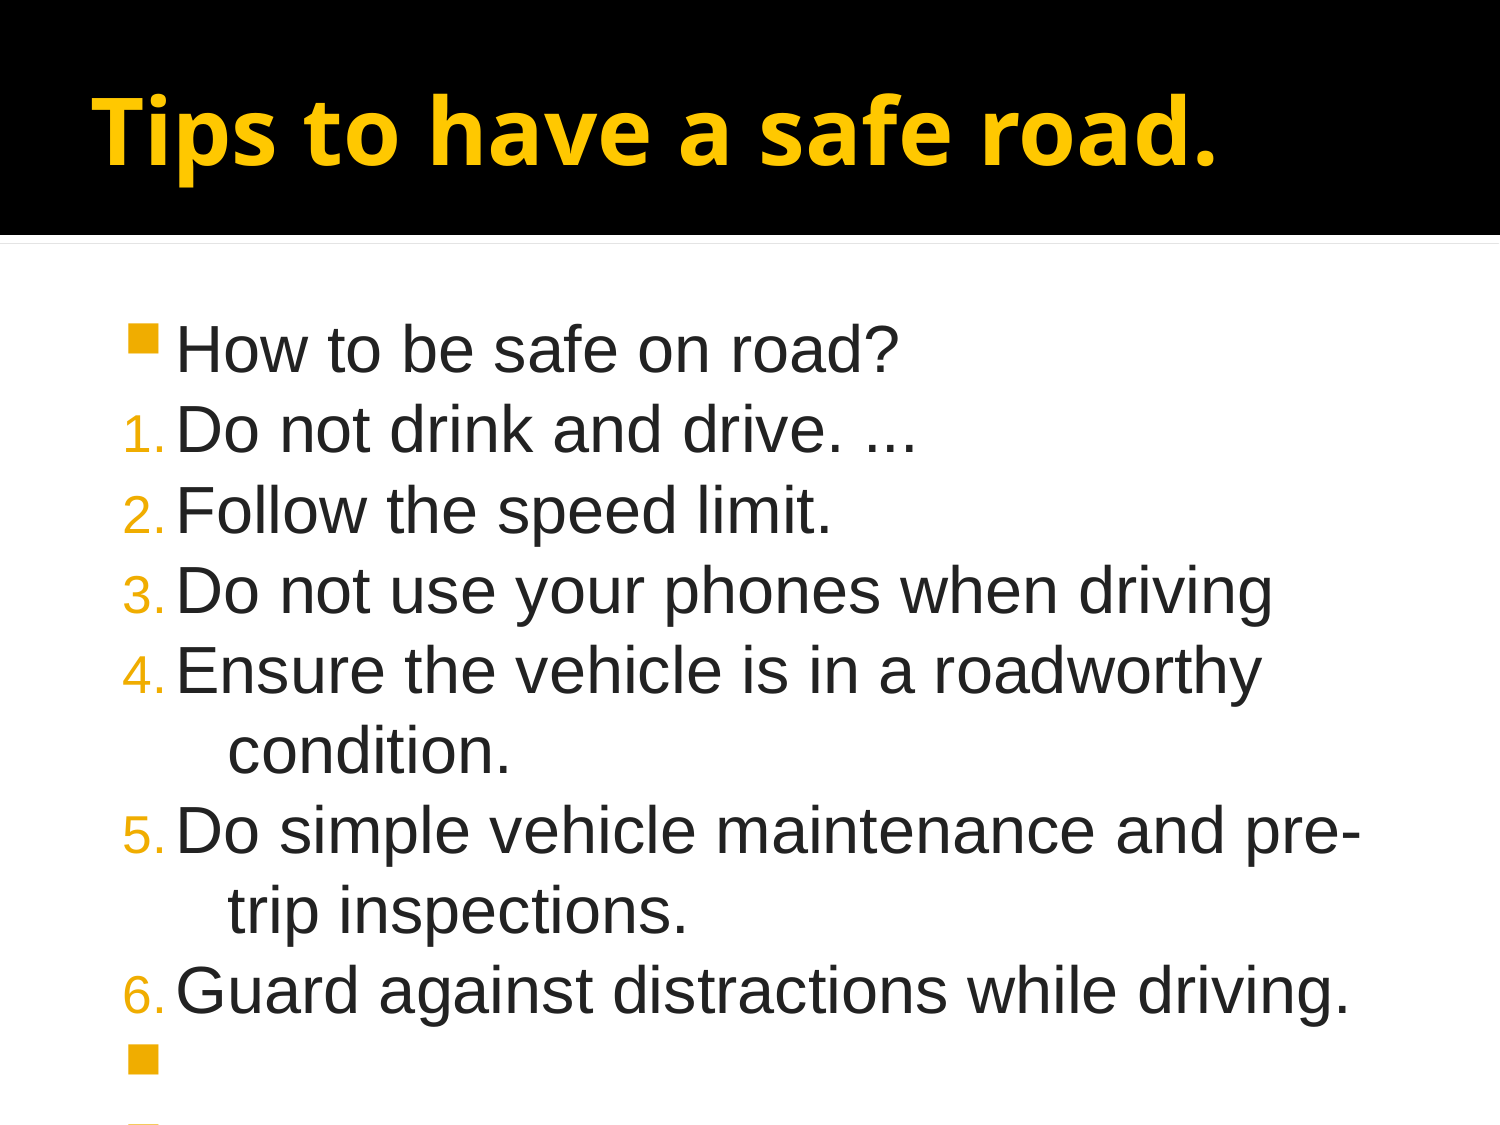

# Tips to have a safe road.
How to be safe on road?
Do not drink and drive. ...
Follow the speed limit.
Do not use your phones when driving
Ensure the vehicle is in a roadworthy condition.
Do simple vehicle maintenance and pre-trip inspections.
Guard against distractions while driving.